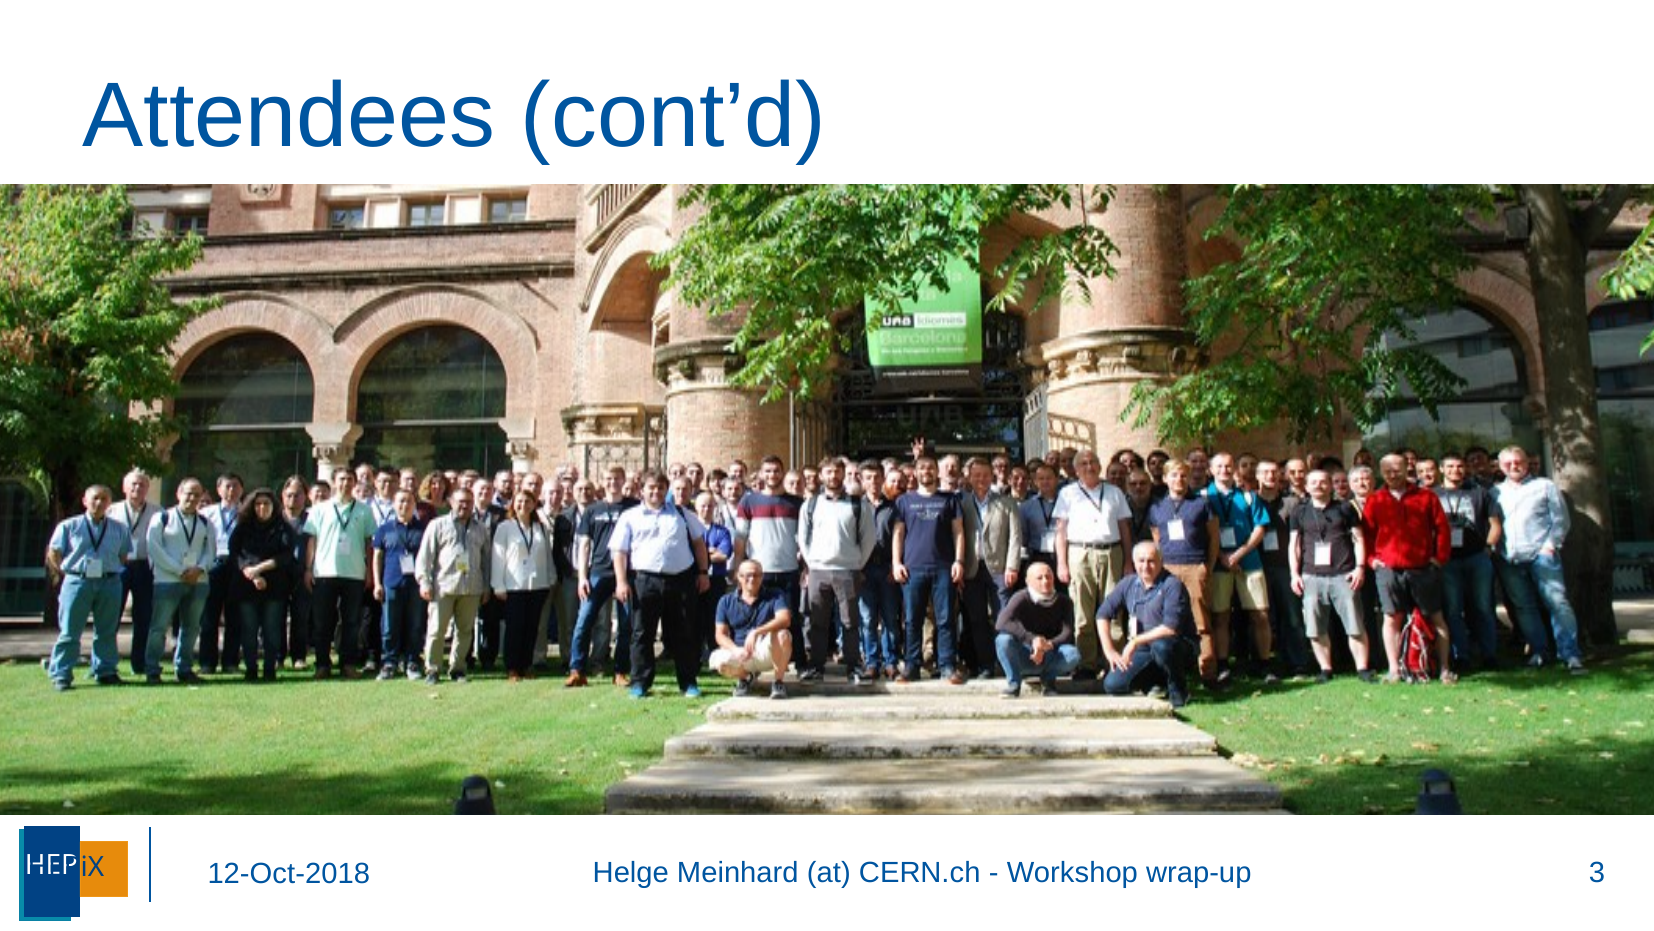

# Attendees (cont’d)
Helge Meinhard (at) CERN.ch - Workshop wrap-up
3
12-Oct-2018